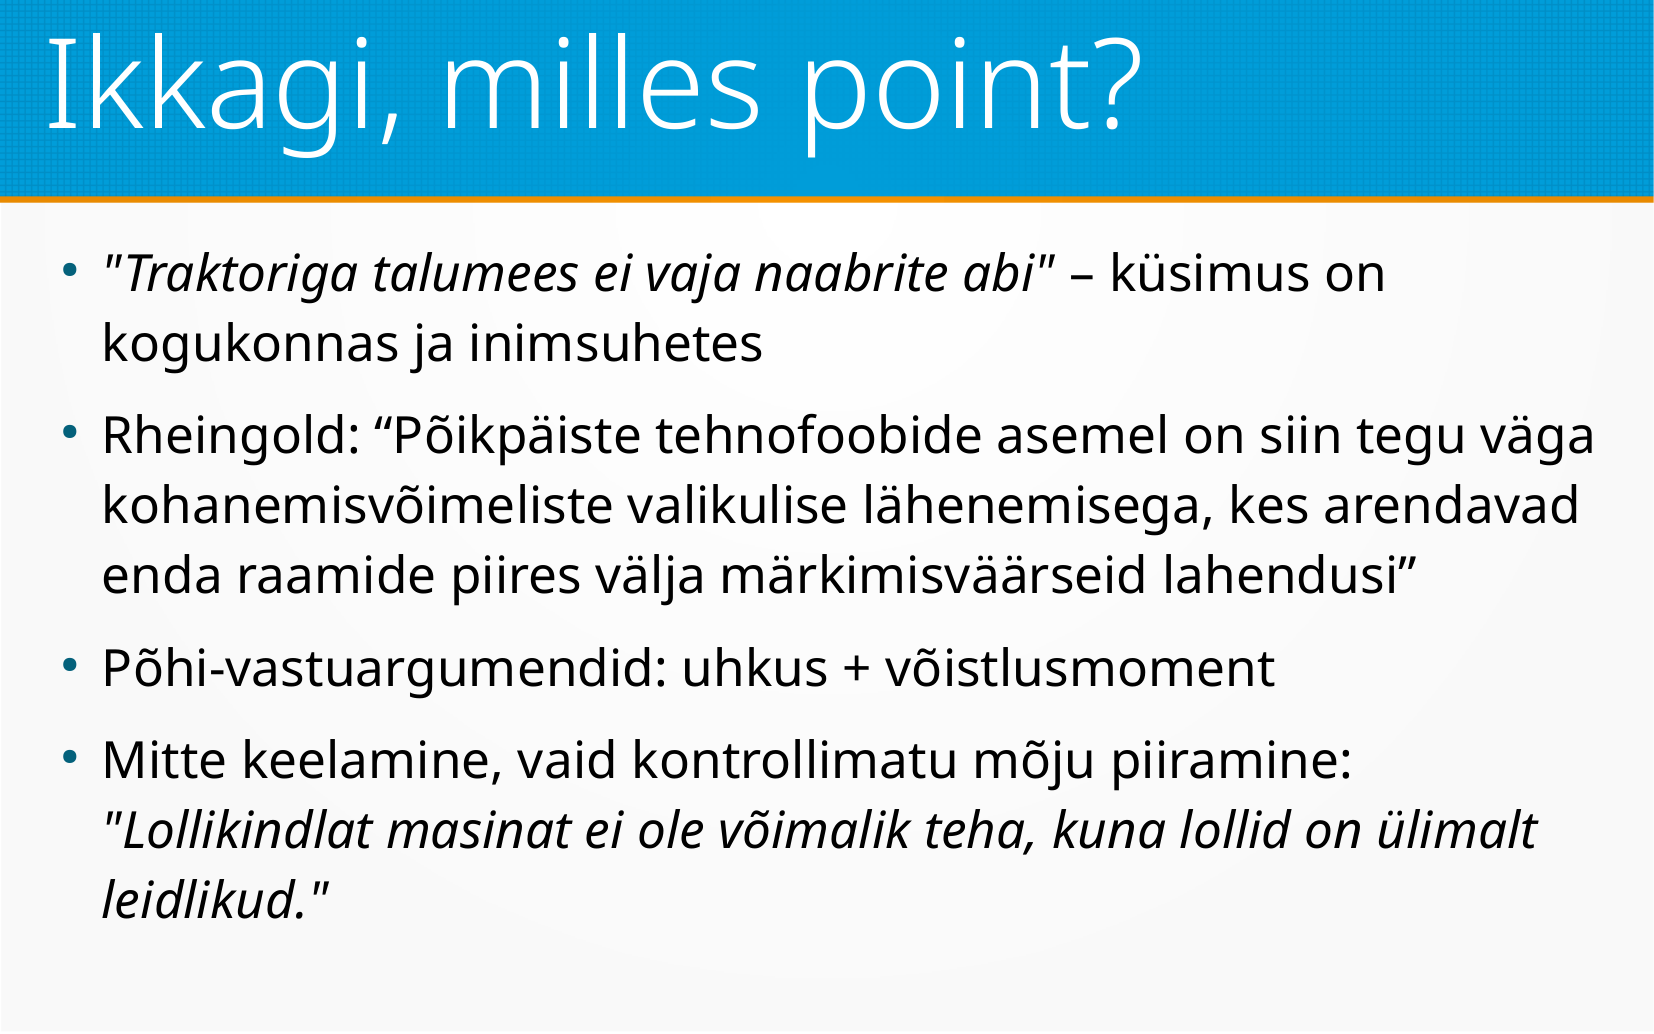

# Ikkagi, milles point?
"Traktoriga talumees ei vaja naabrite abi" – küsimus on kogukonnas ja inimsuhetes
Rheingold: “Põikpäiste tehnofoobide asemel on siin tegu väga kohanemisvõimeliste valikulise lähenemisega, kes arendavad enda raamide piires välja märkimisväärseid lahendusi”
Põhi-vastuargumendid: uhkus + võistlusmoment
Mitte keelamine, vaid kontrollimatu mõju piiramine: "Lollikindlat masinat ei ole võimalik teha, kuna lollid on ülimalt leidlikud."